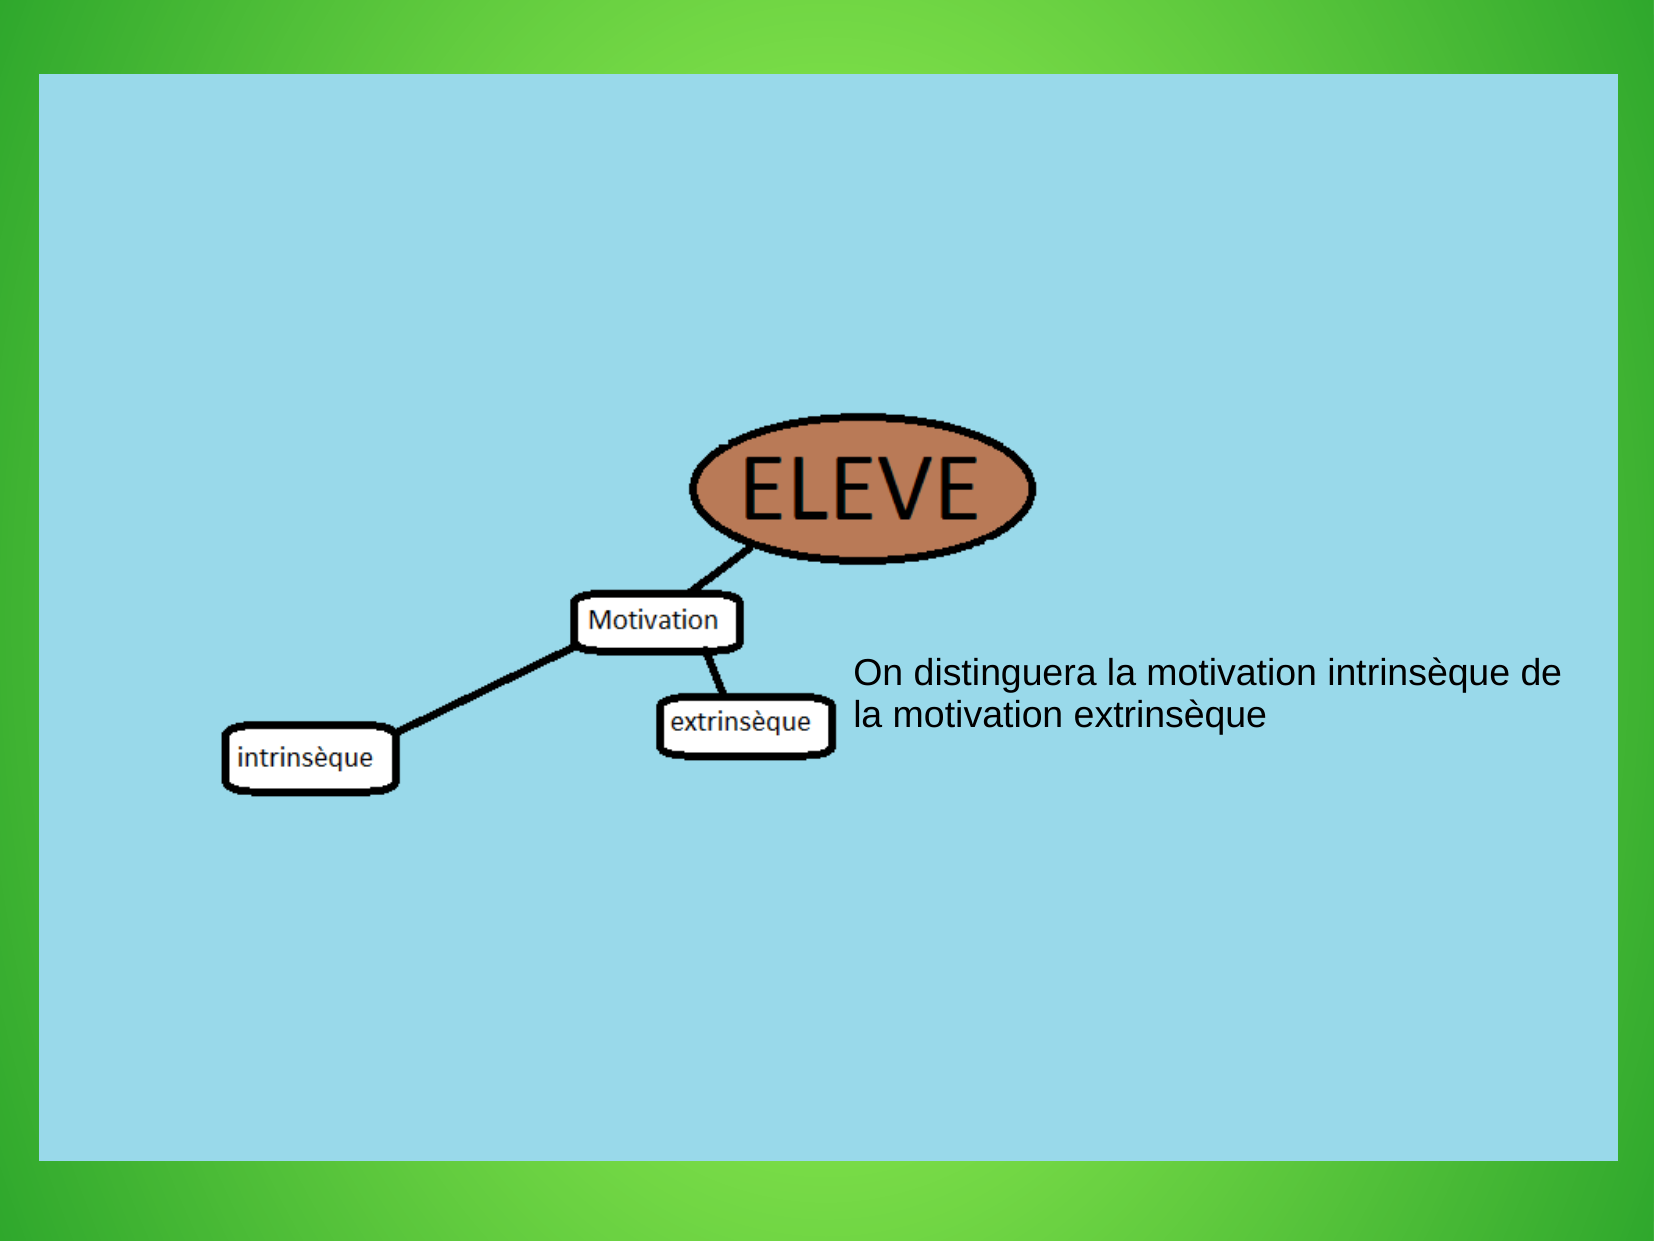

On distinguera la motivation intrinsèque de la motivation extrinsèque